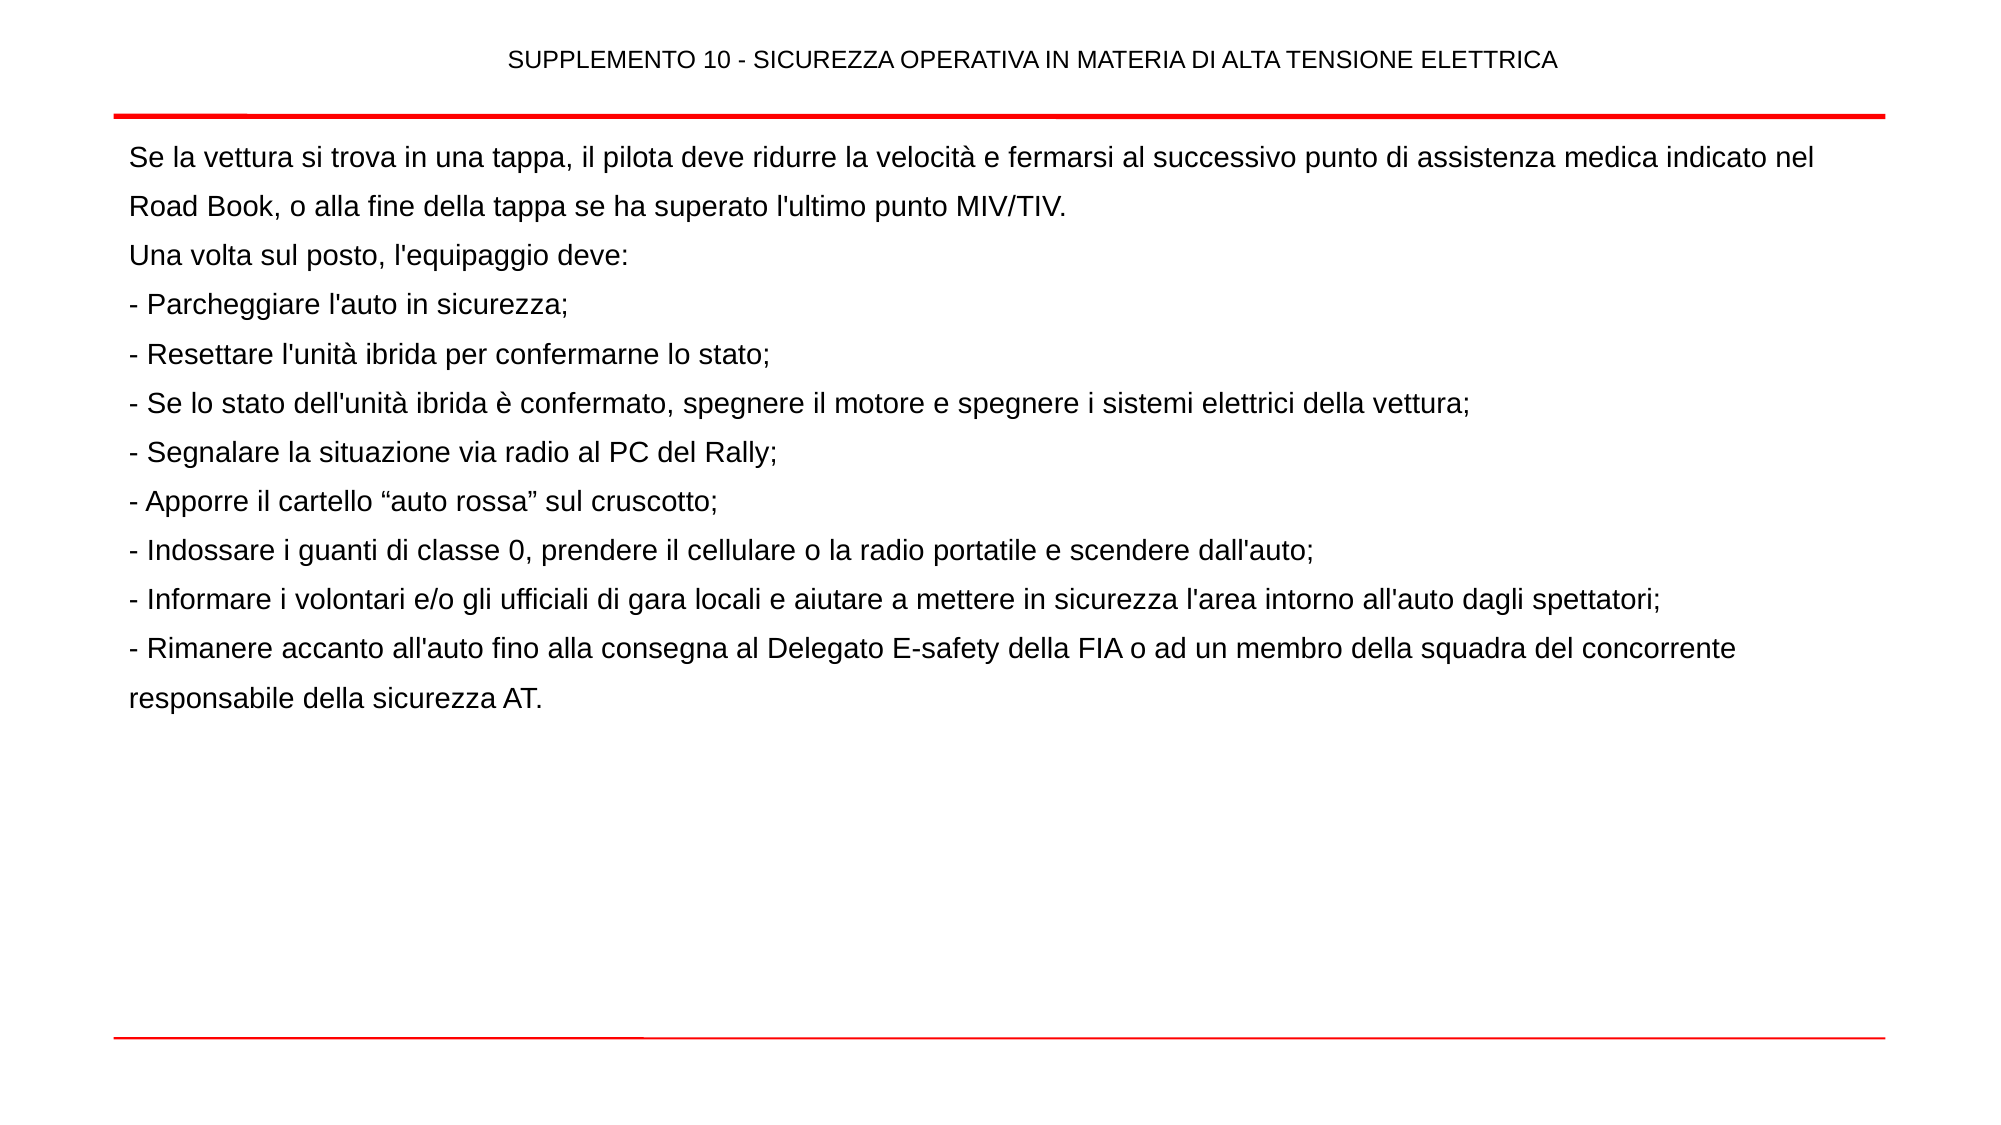

SUPPLEMENTO 10 - SICUREZZA OPERATIVA IN MATERIA DI ALTA TENSIONE ELETTRICA
Se la vettura si trova in una tappa, il pilota deve ridurre la velocità e fermarsi al successivo punto di assistenza medica indicato nel Road Book, o alla fine della tappa se ha superato l'ultimo punto MIV/TIV.
Una volta sul posto, l'equipaggio deve:
- Parcheggiare l'auto in sicurezza;
- Resettare l'unità ibrida per confermarne lo stato;
- Se lo stato dell'unità ibrida è confermato, spegnere il motore e spegnere i sistemi elettrici della vettura;
- Segnalare la situazione via radio al PC del Rally;
- Apporre il cartello “auto rossa” sul cruscotto;
- Indossare i guanti di classe 0, prendere il cellulare o la radio portatile e scendere dall'auto;
- Informare i volontari e/o gli ufficiali di gara locali e aiutare a mettere in sicurezza l'area intorno all'auto dagli spettatori;
- Rimanere accanto all'auto fino alla consegna al Delegato E-safety della FIA o ad un membro della squadra del concorrente responsabile della sicurezza AT.